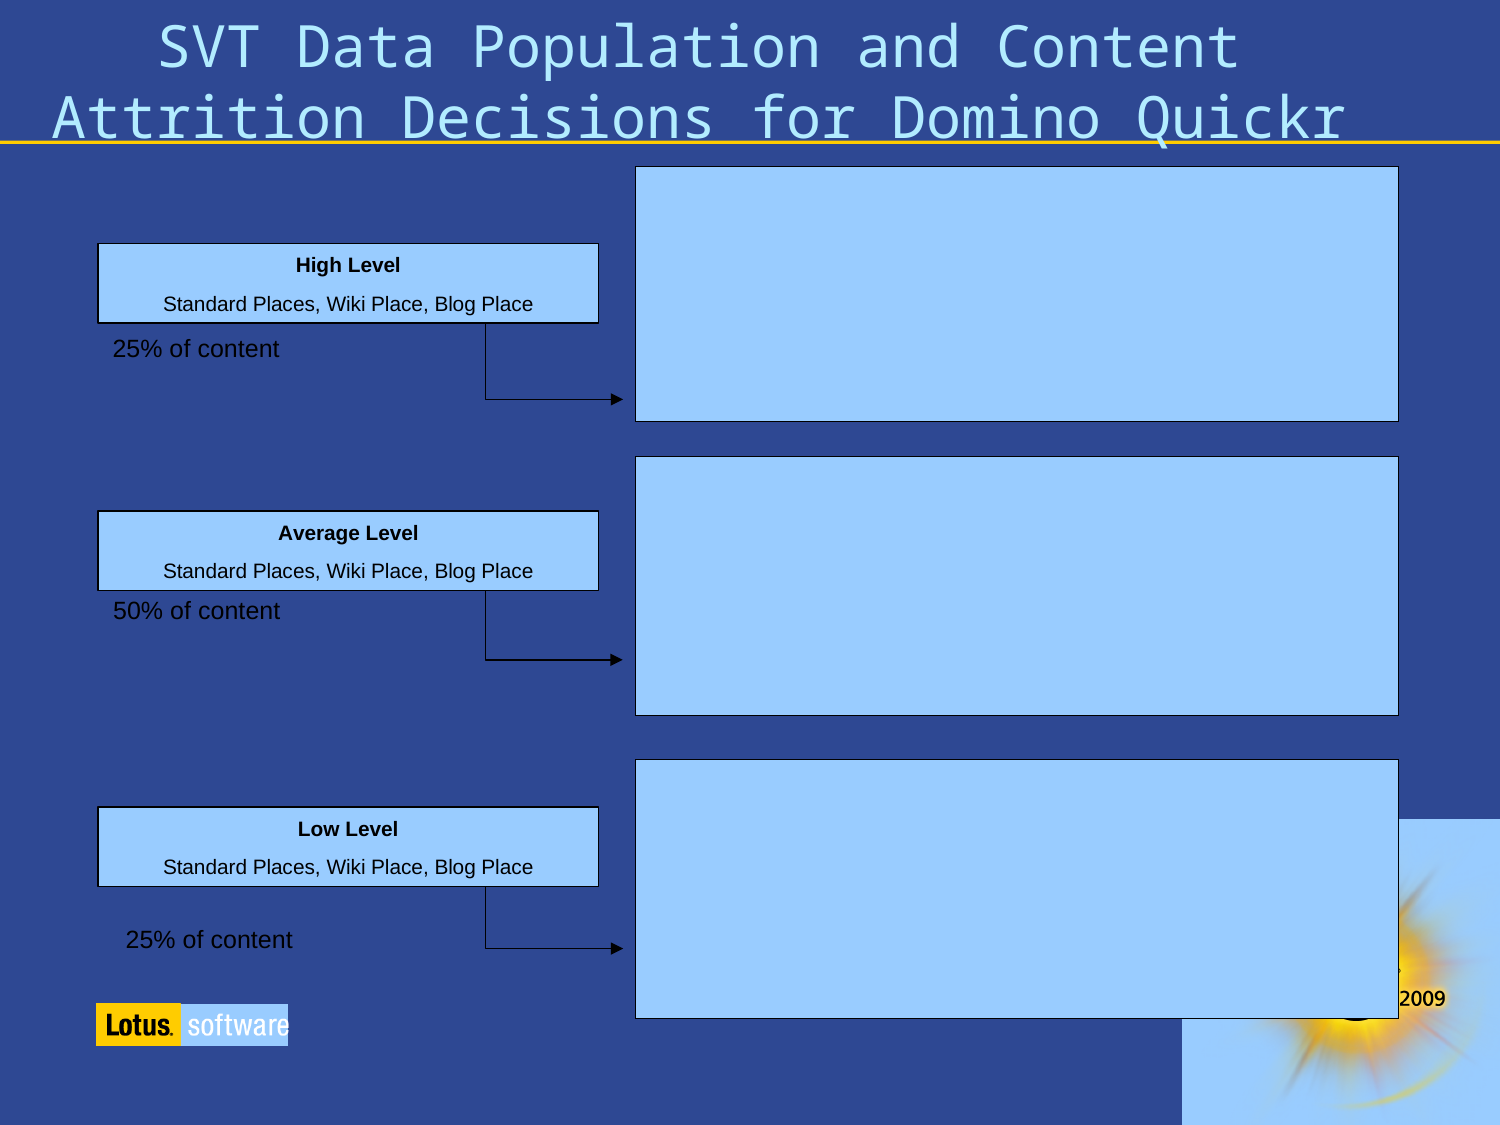

# SVT Data Population and Content Attrition Decisions for Domino Quickr
High Level
Standard Places, Wiki Place, Blog Place
25% of content
Average Level
Standard Places, Wiki Place, Blog Place
50% of content
Low Level
Standard Places, Wiki Place, Blog Place
25% of content